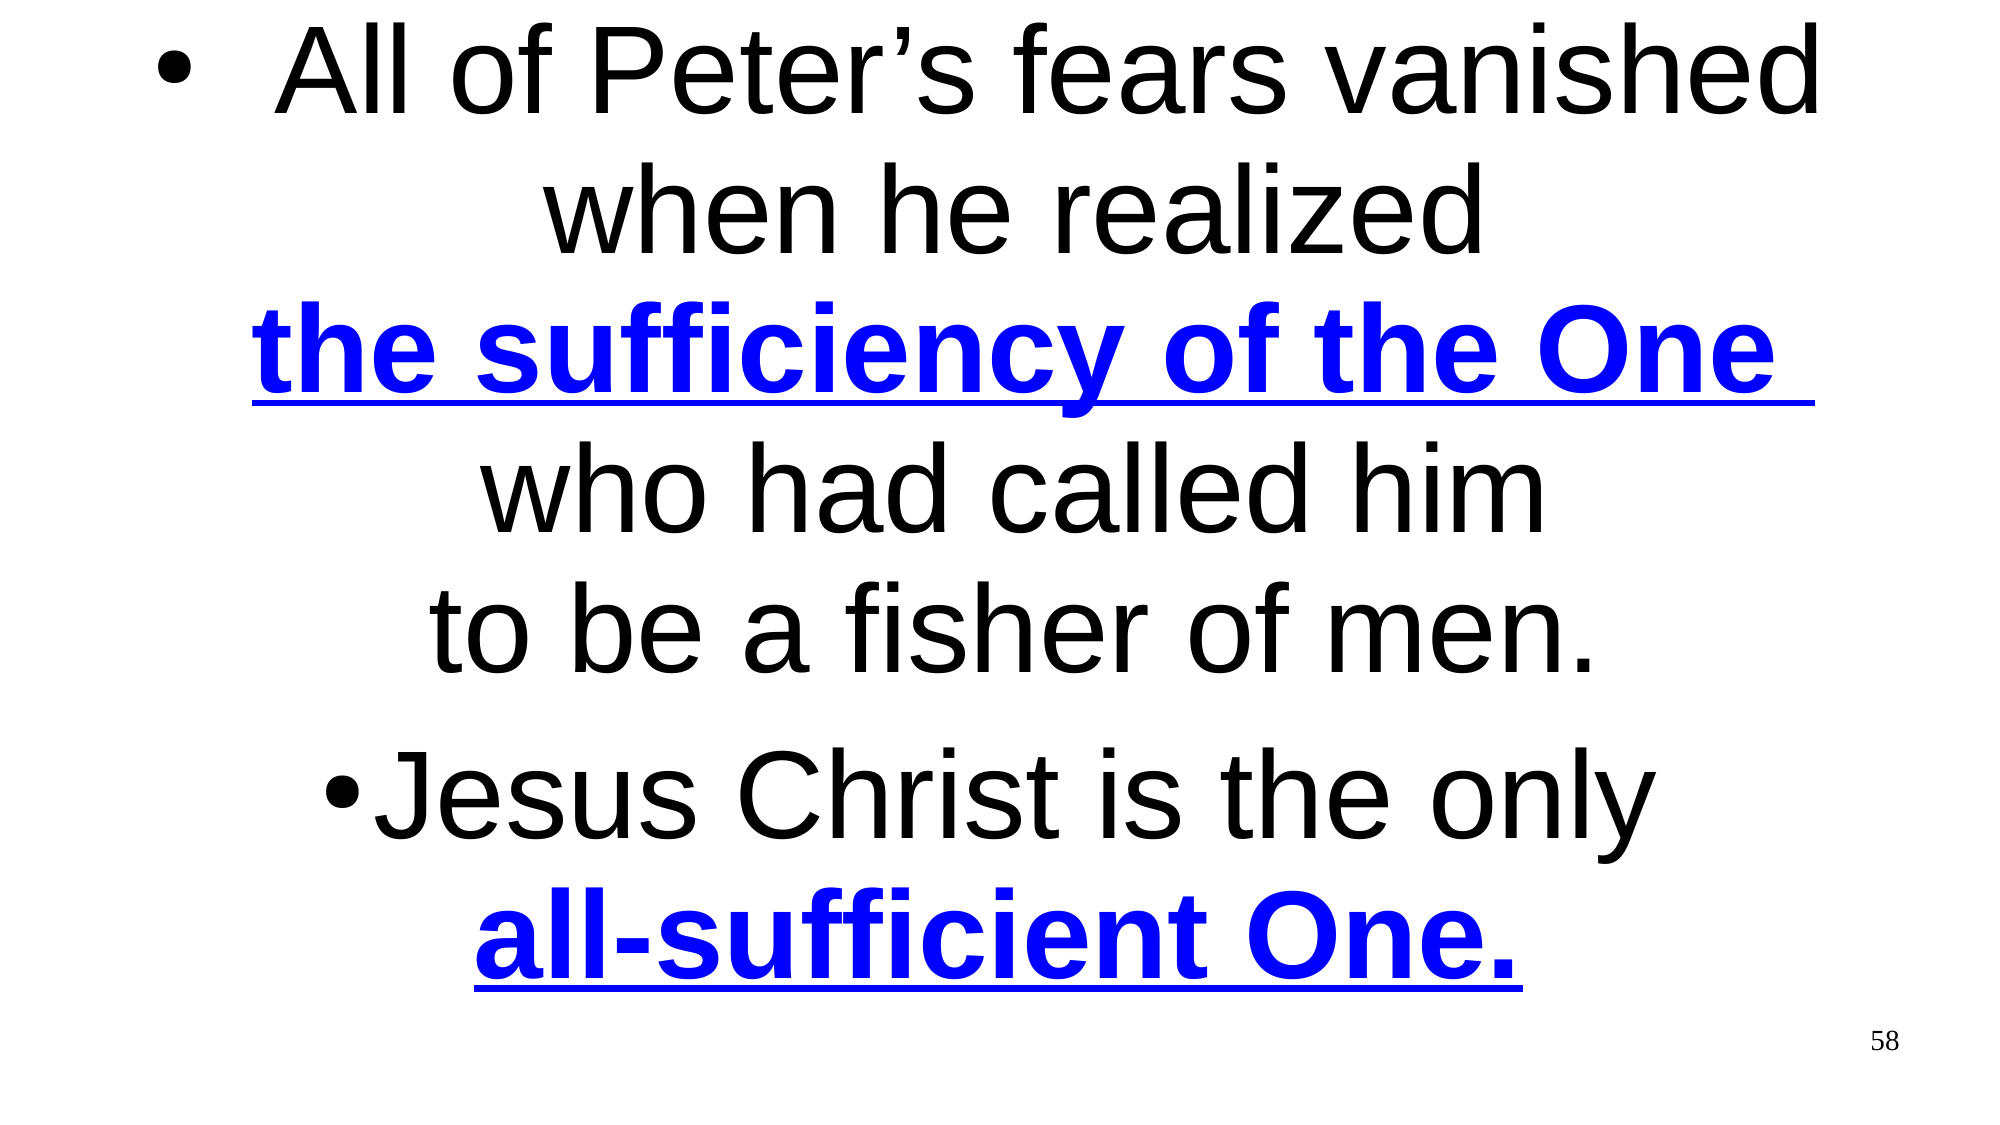

# All of Peter’s fears vanished when he realized the sufficiency of the One who had called him to be a fisher of men.
Jesus Christ is the only
all-sufficient One.
58